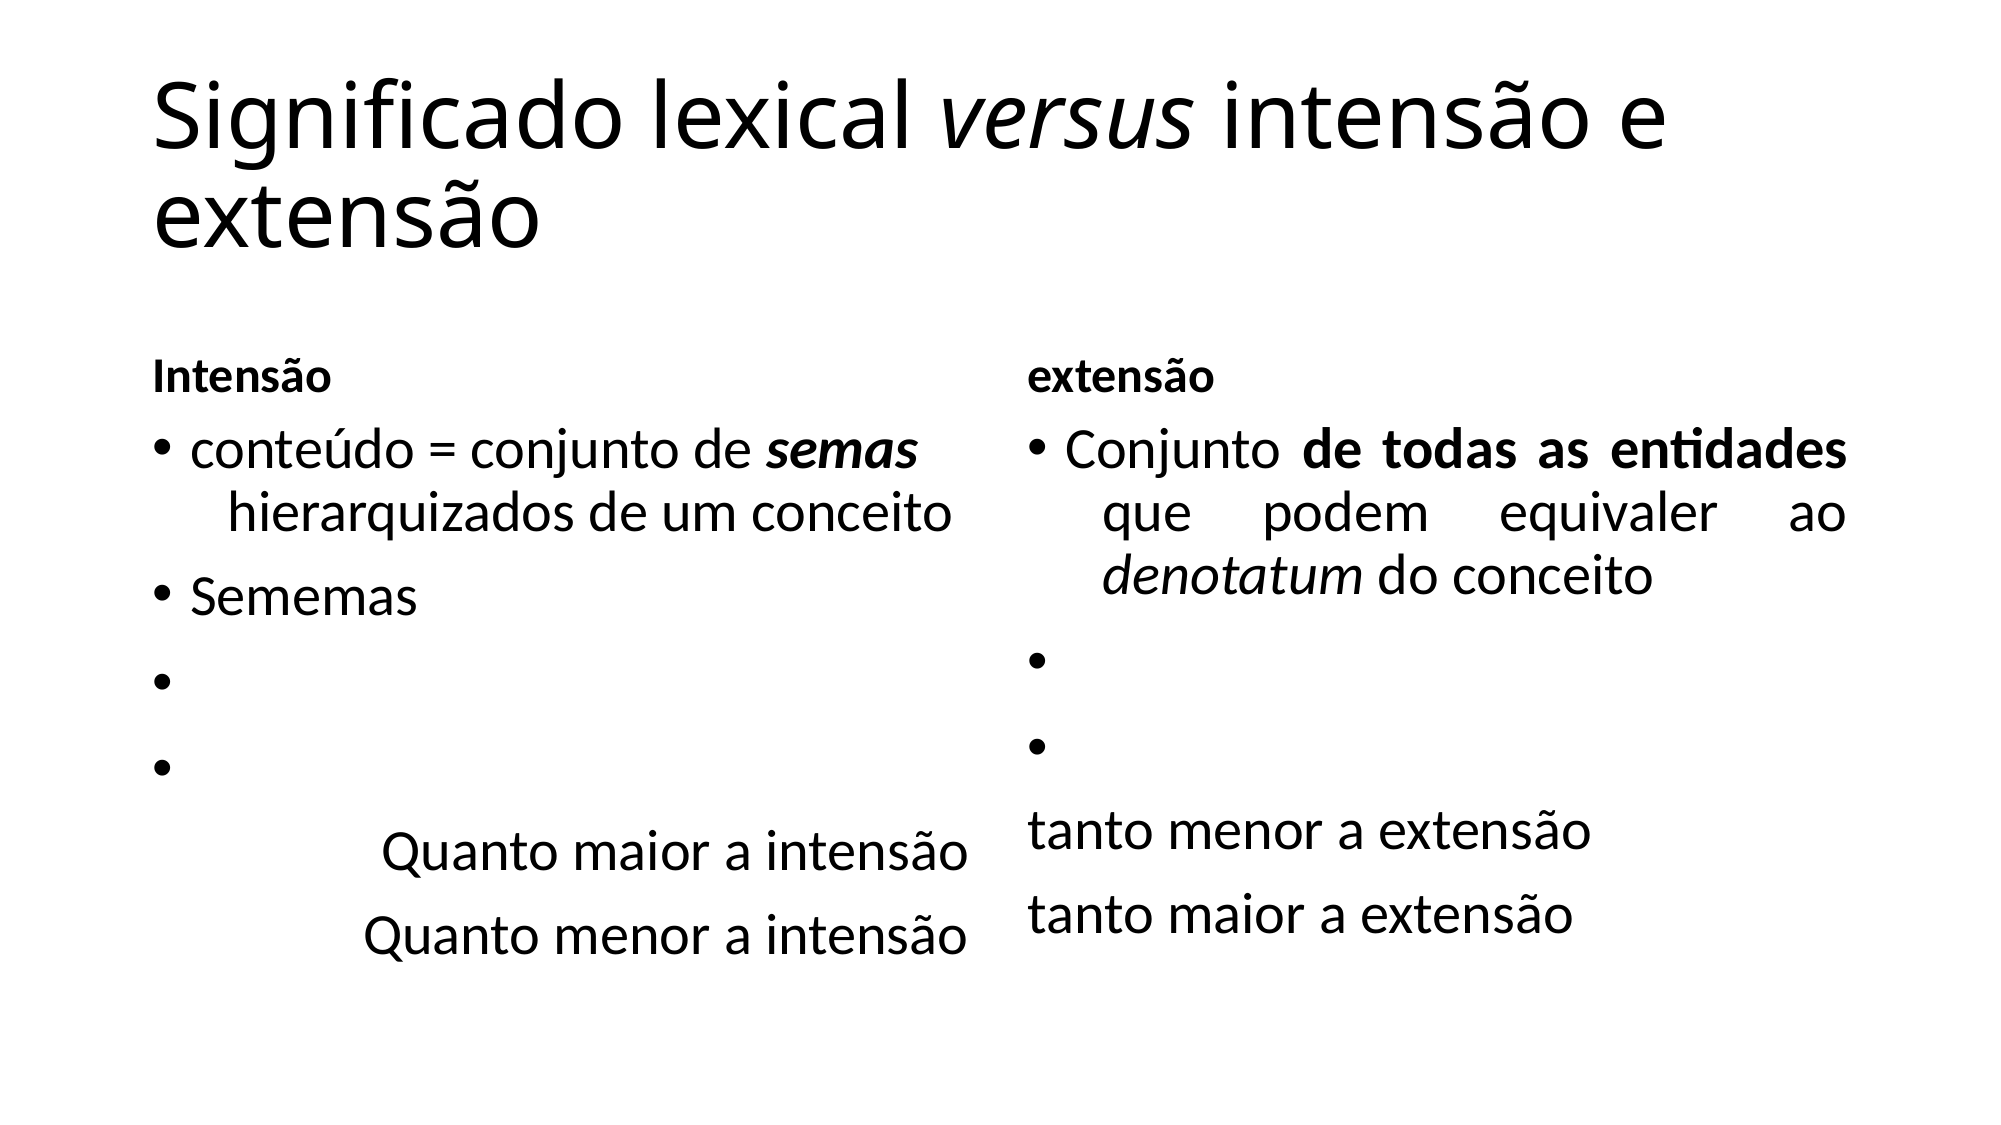

# Significado lexical versus intensão e extensão
Intensão
extensão
conteúdo = conjunto de semas hierarquizados de um conceito
Sememas
Quanto maior a intensão
Quanto menor a intensão
Conjunto de todas as entidades que podem equivaler ao denotatum do conceito
tanto menor a extensão
tanto maior a extensão